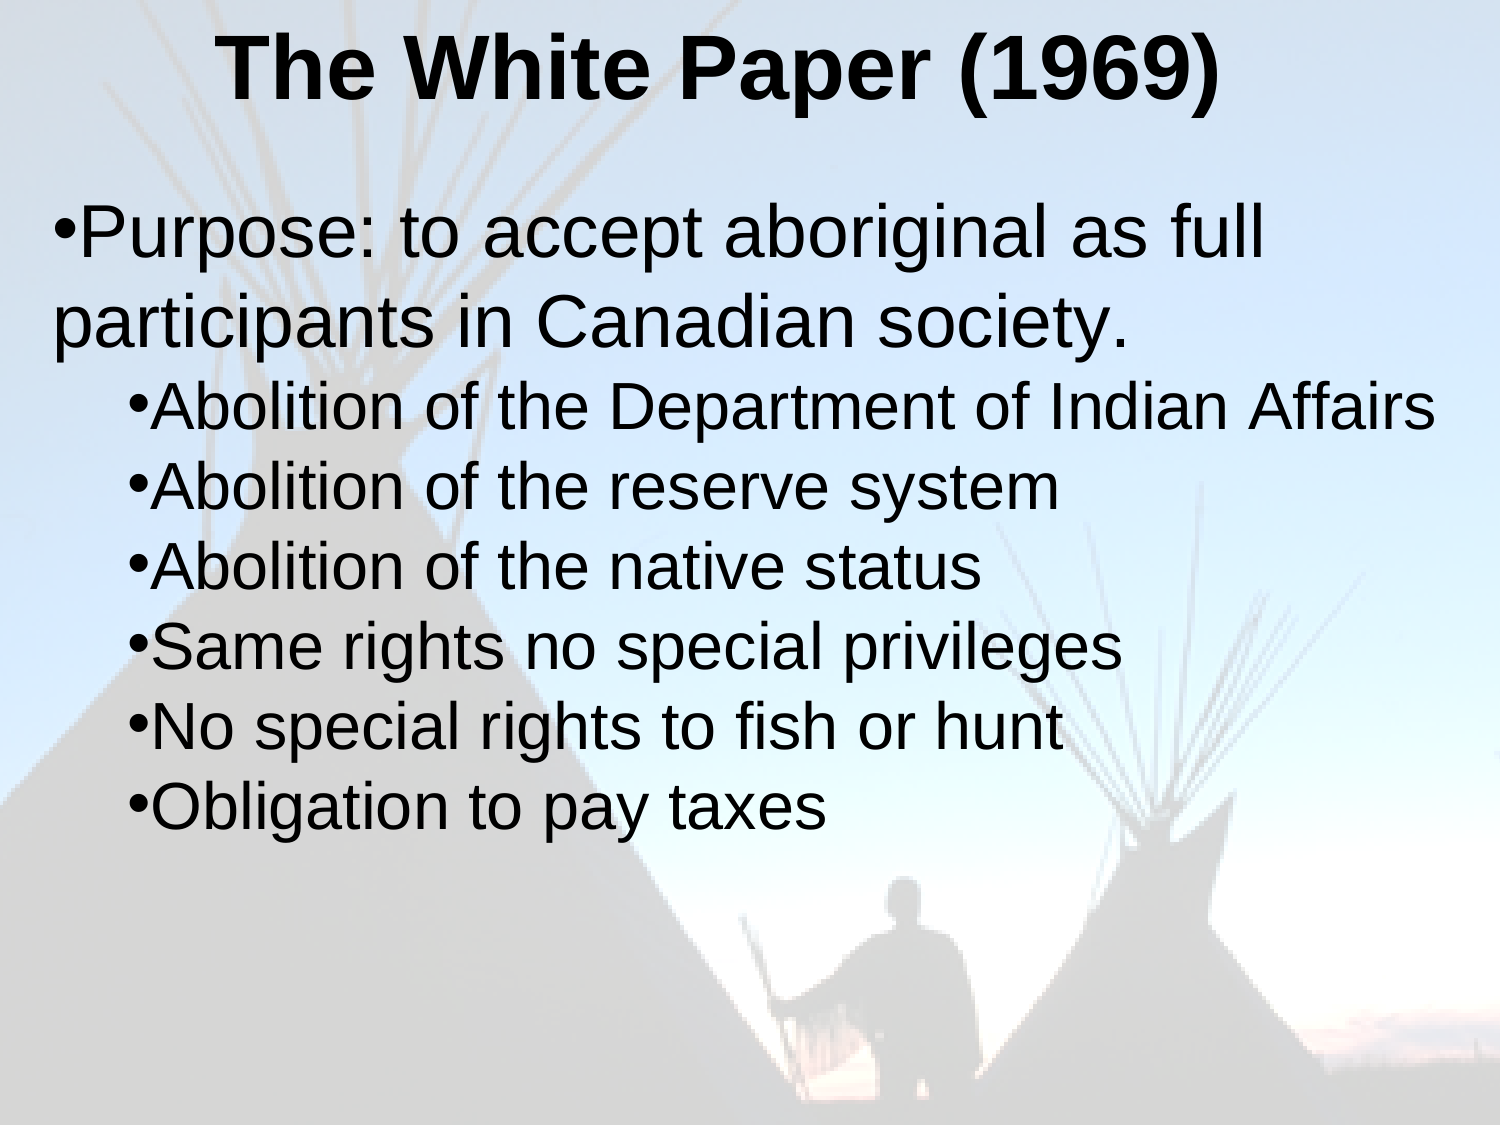

The White Paper (1969)
Purpose: to accept aboriginal as full participants in Canadian society.
Abolition of the Department of Indian Affairs
Abolition of the reserve system
Abolition of the native status
Same rights no special privileges
No special rights to fish or hunt
Obligation to pay taxes